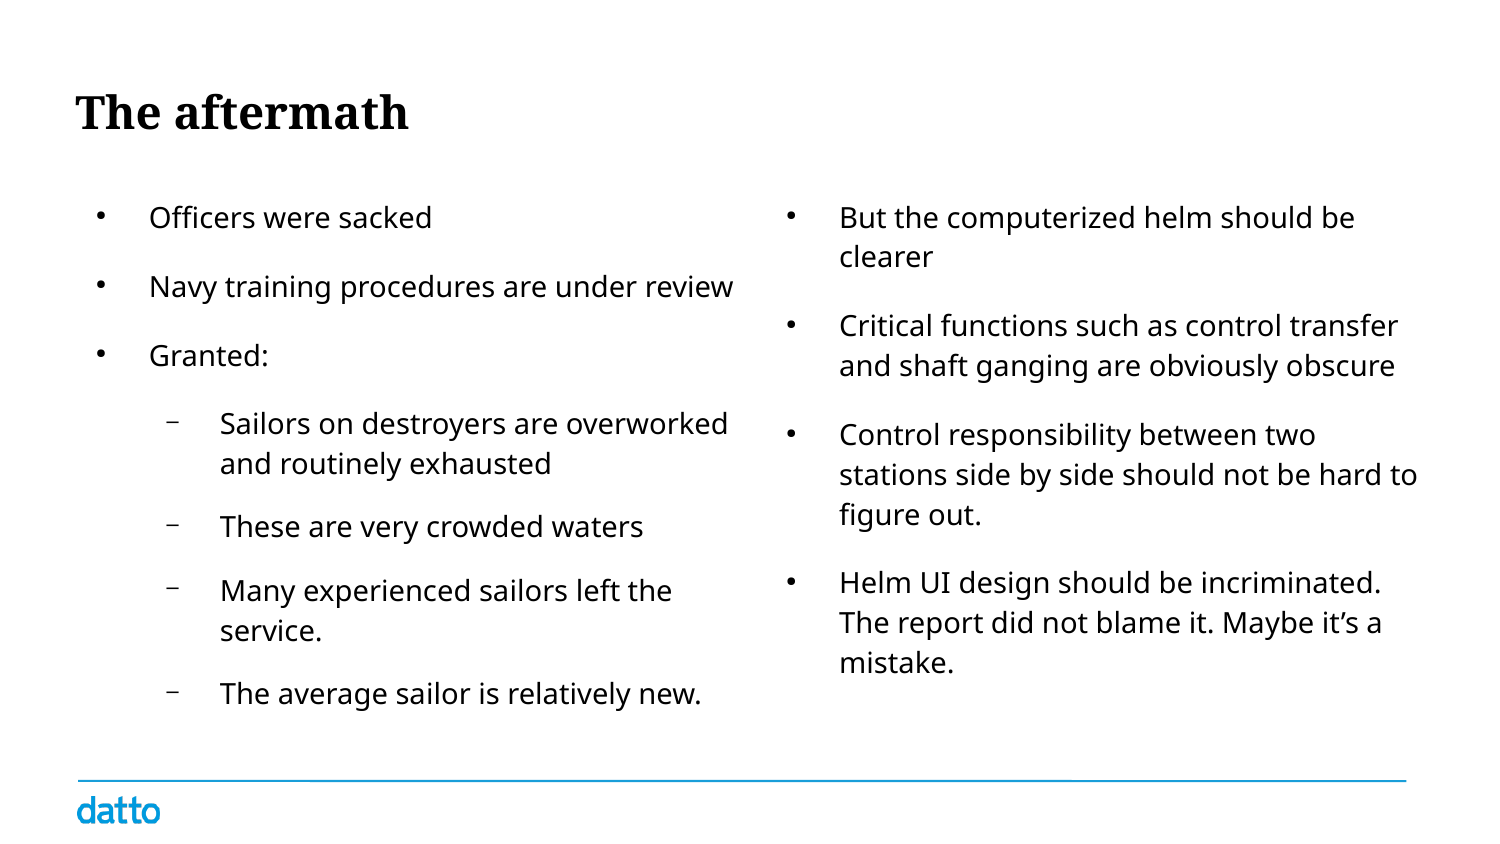

# The aftermath
Officers were sacked
Navy training procedures are under review
Granted:
Sailors on destroyers are overworked and routinely exhausted
These are very crowded waters
Many experienced sailors left the service.
The average sailor is relatively new.
But the computerized helm should be clearer
Critical functions such as control transfer and shaft ganging are obviously obscure
Control responsibility between two stations side by side should not be hard to figure out.
Helm UI design should be incriminated. The report did not blame it. Maybe it’s a mistake.